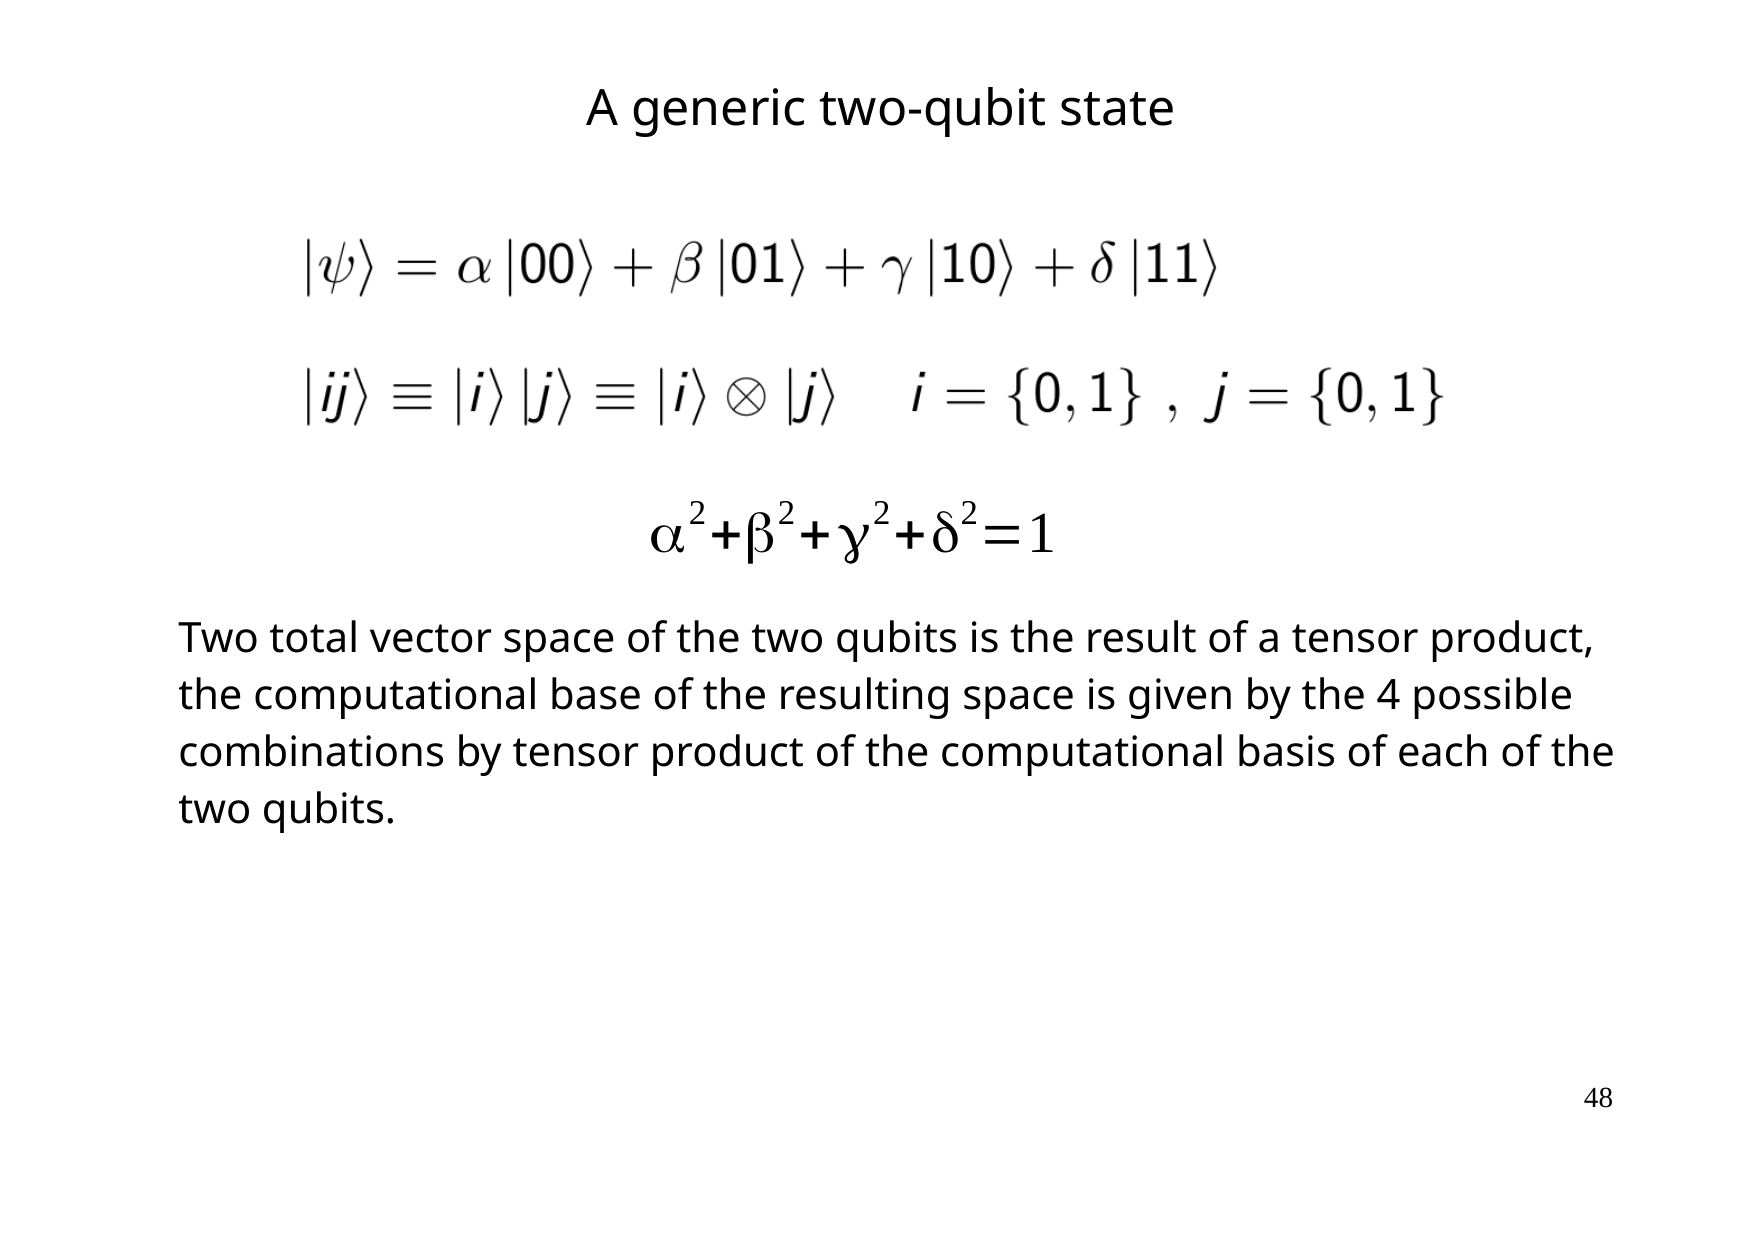

A generic two-qubit state
Two total vector space of the two qubits is the result of a tensor product,
the computational base of the resulting space is given by the 4 possible
combinations by tensor product of the computational basis of each of the
two qubits.
48